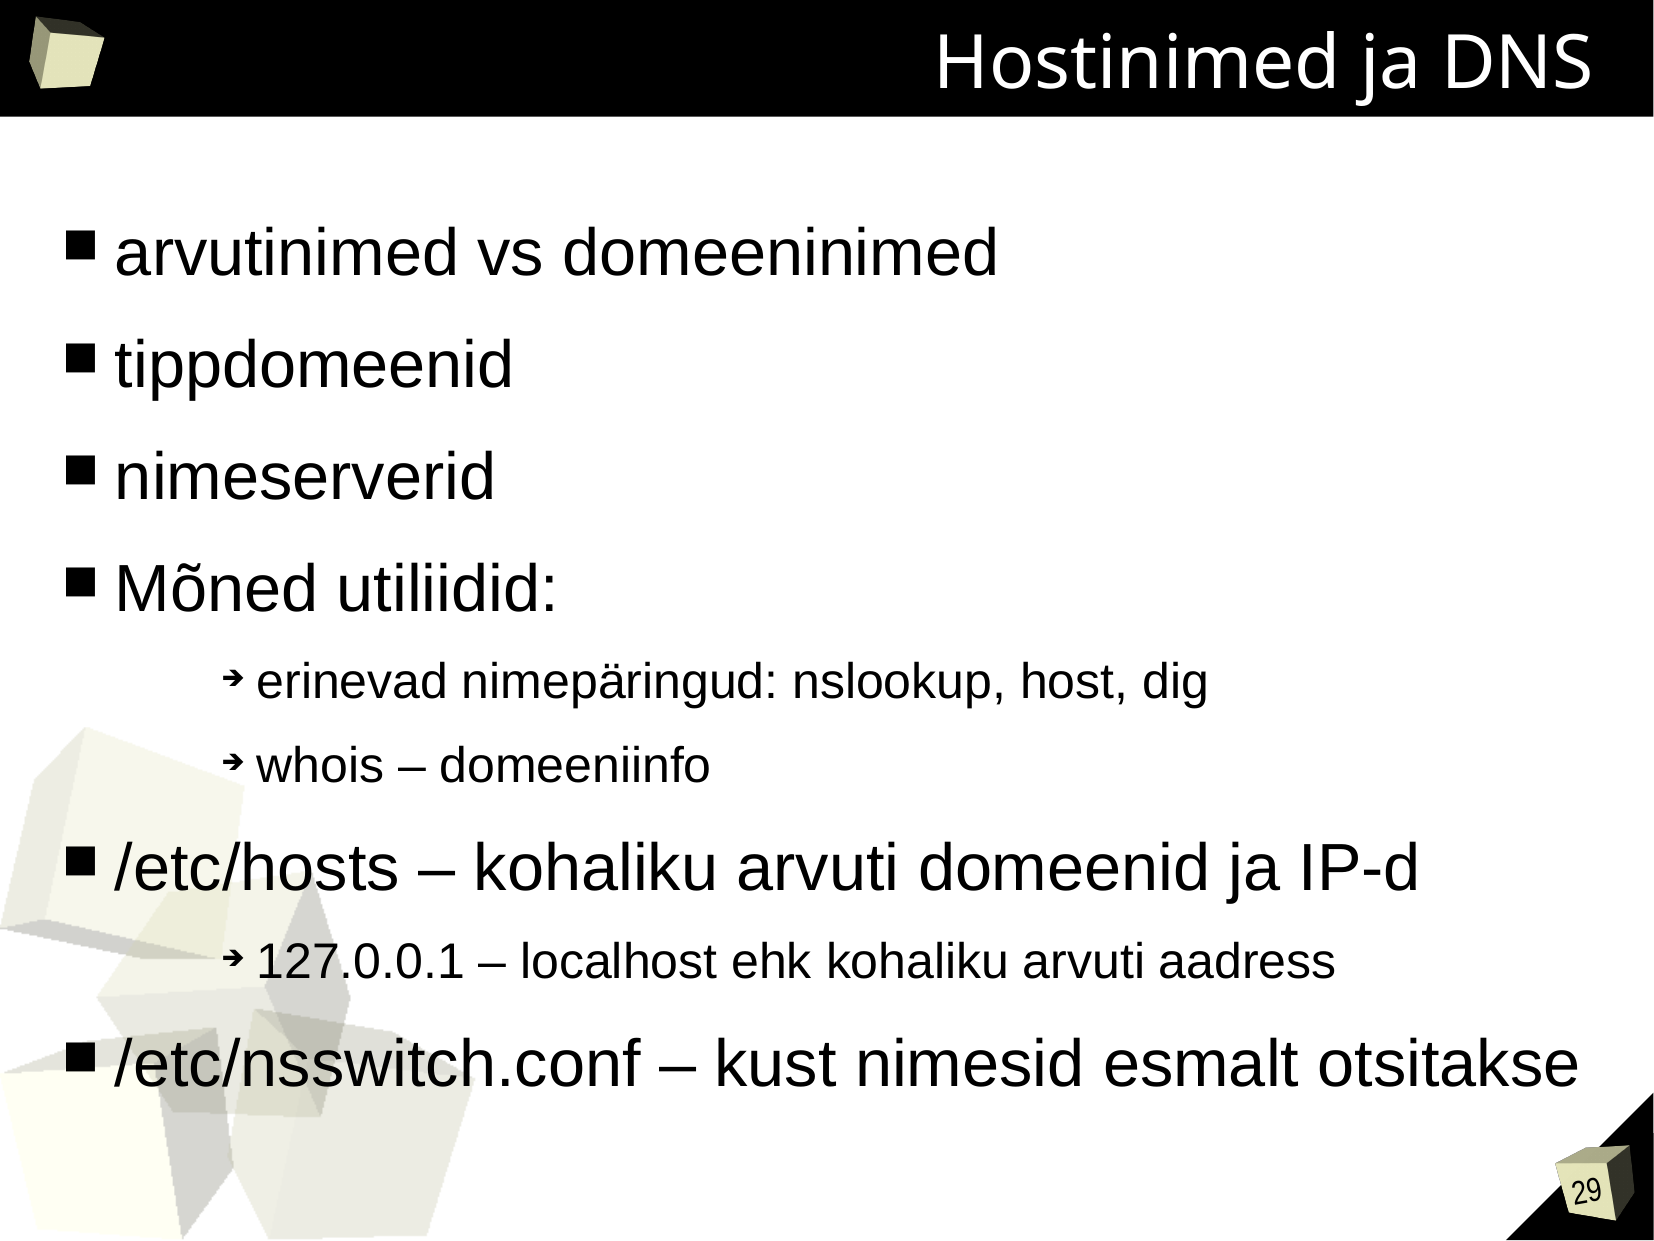

# Hostinimed ja DNS
arvutinimed vs domeeninimed
tippdomeenid
nimeserverid
Mõned utiliidid:
erinevad nimepäringud: nslookup, host, dig
whois – domeeniinfo
/etc/hosts – kohaliku arvuti domeenid ja IP-d
127.0.0.1 – localhost ehk kohaliku arvuti aadress
/etc/nsswitch.conf – kust nimesid esmalt otsitakse